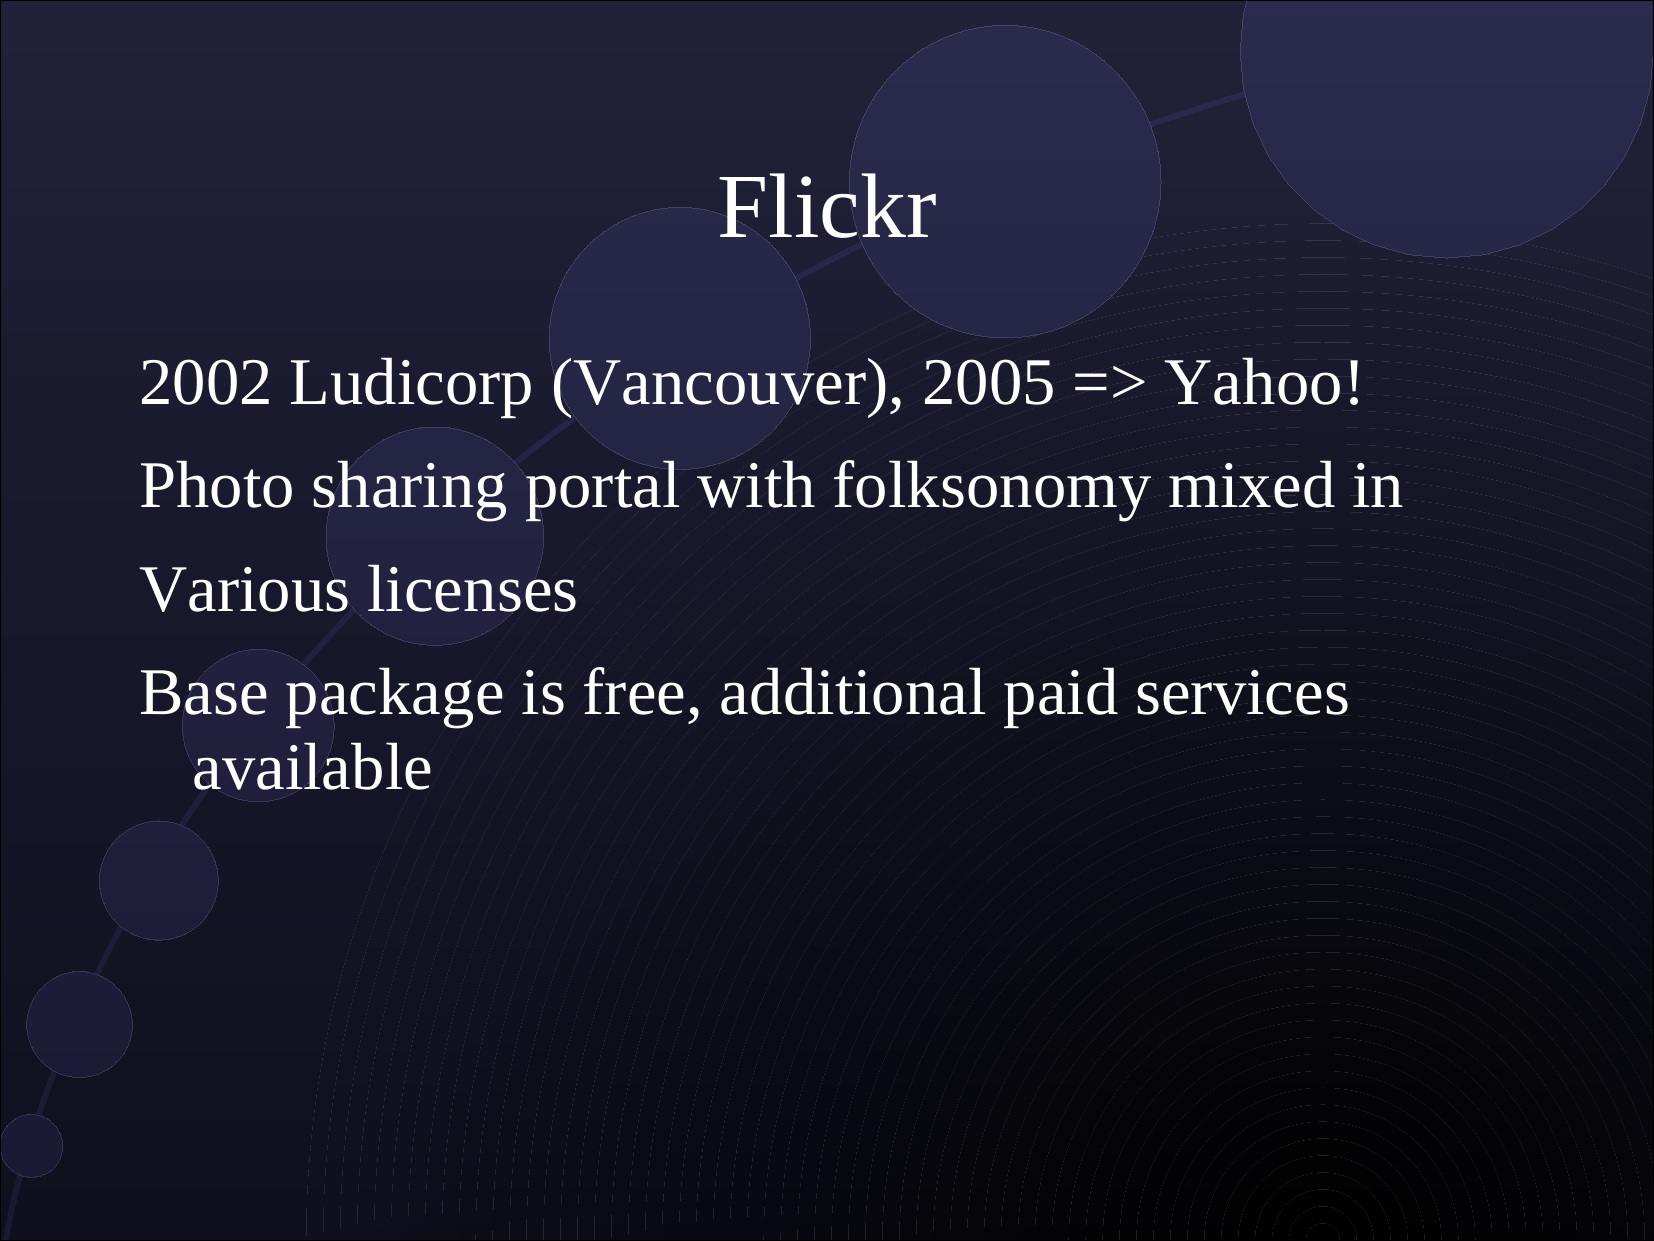

# Flickr
2002 Ludicorp (Vancouver), 2005 => Yahoo!
Photo sharing portal with folksonomy mixed in
Various licenses
Base package is free, additional paid services available